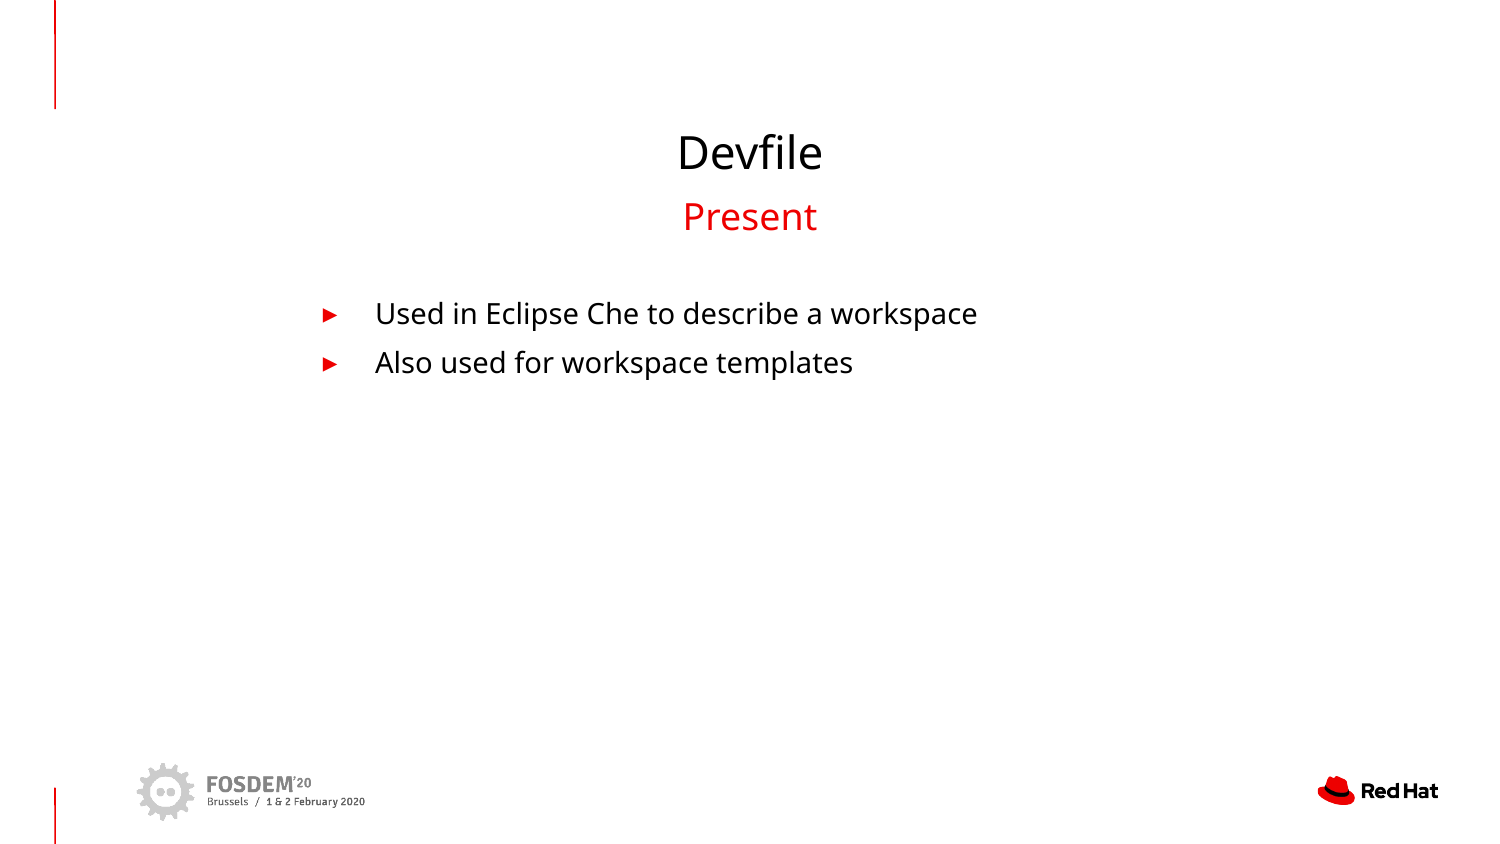

#
Devfile
Present
Used in Eclipse Che to describe a workspace
Also used for workspace templates